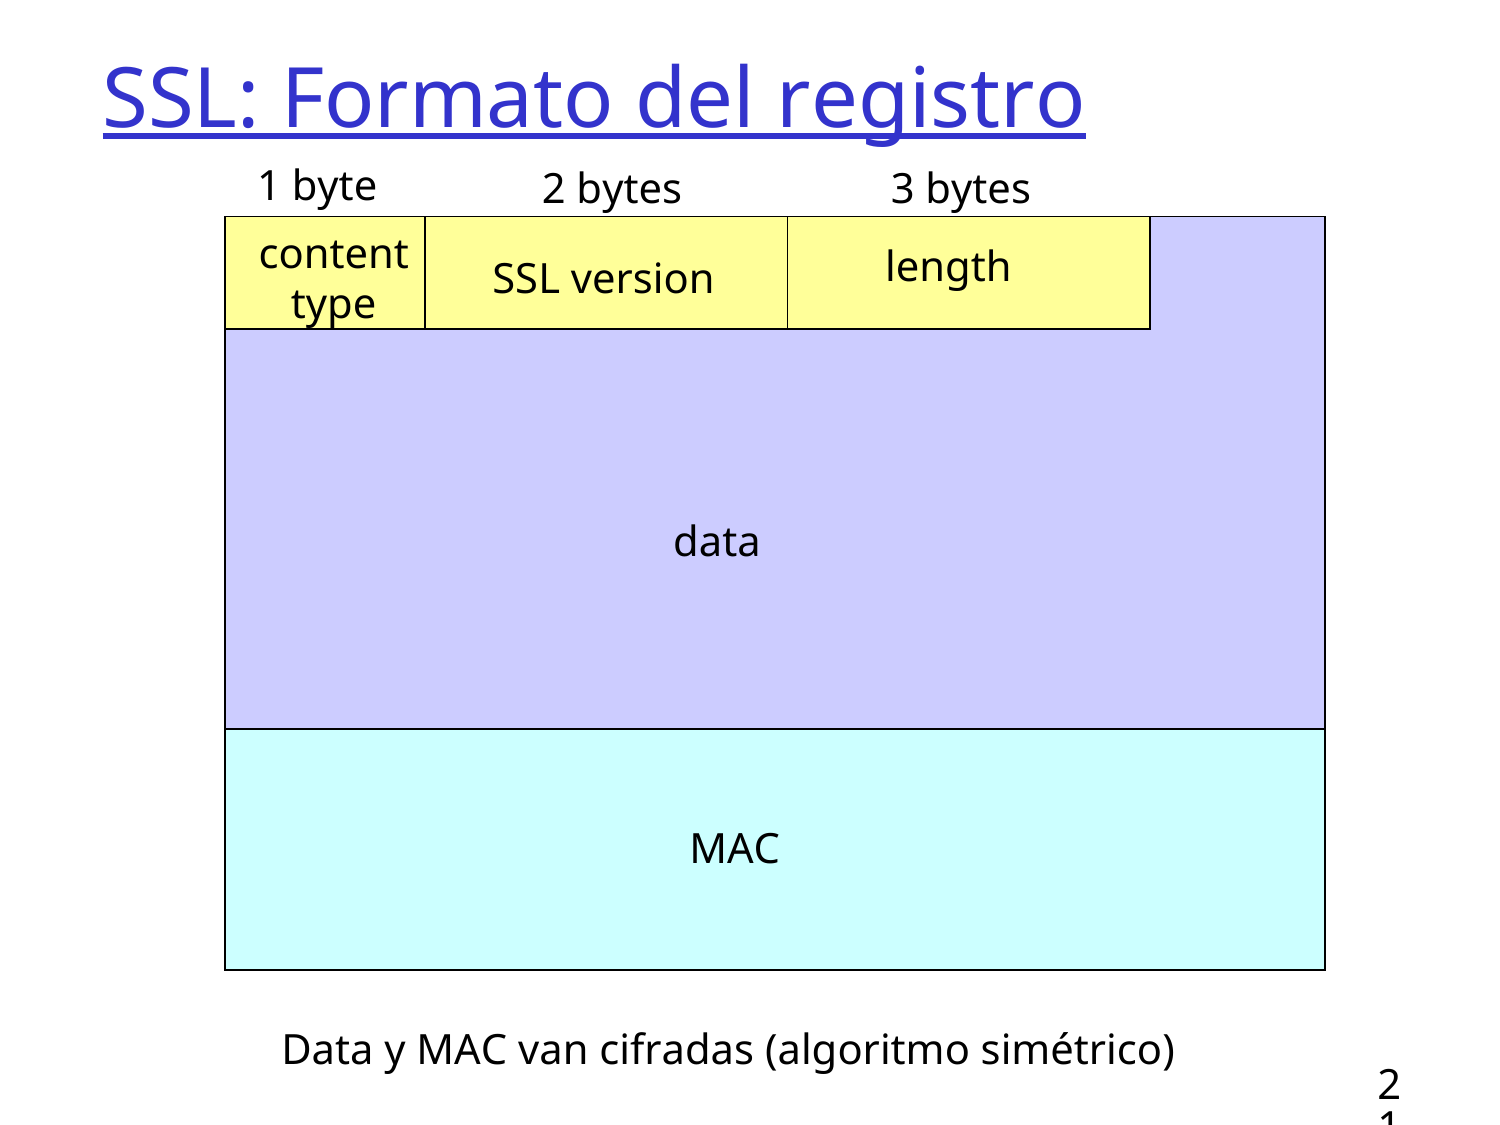

# SSL: Formato del registro
1 byte
2 bytes
3 bytes
content
type
length
SSL version
data
MAC
Data y MAC van cifradas (algoritmo simétrico)
21